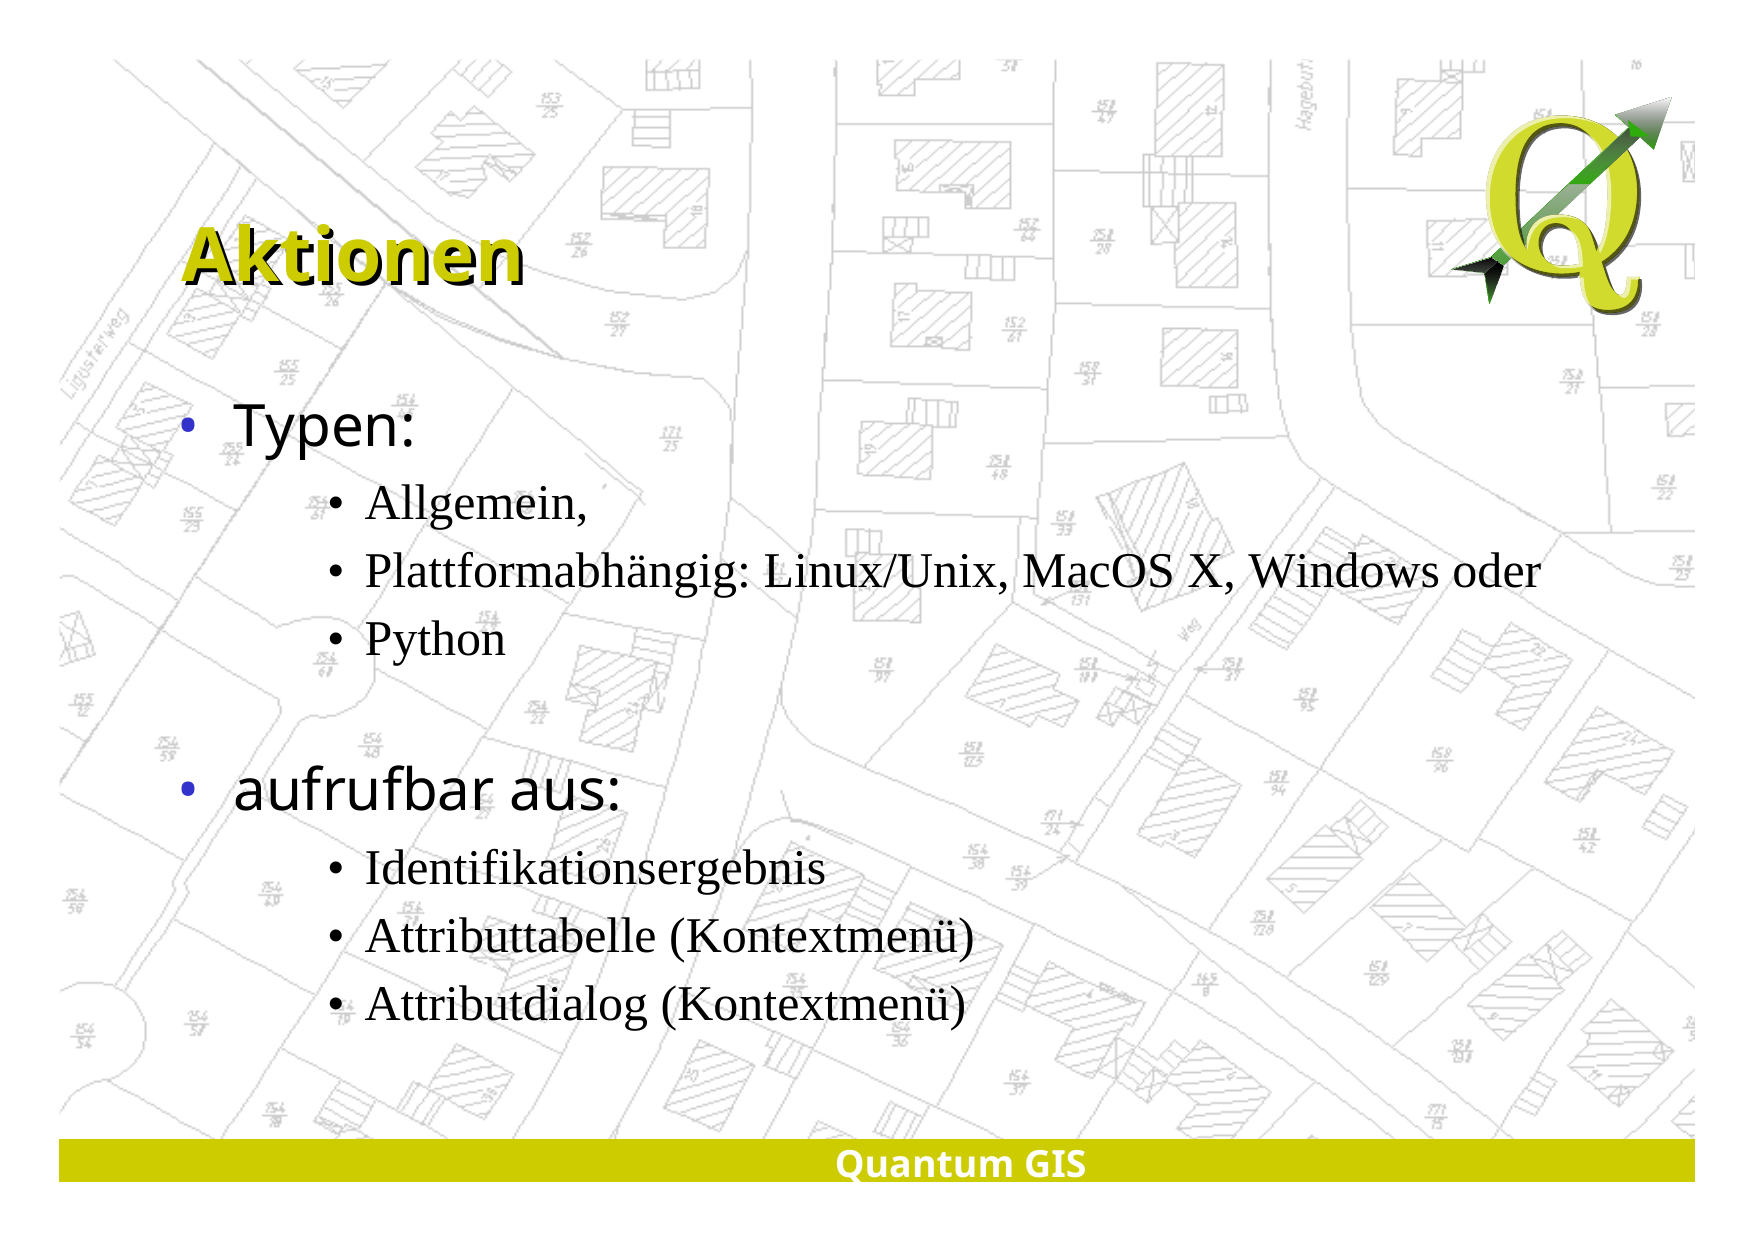

# Aktionen
Typen:
Allgemein,
Plattformabhängig: Linux/Unix, MacOS X, Windows oder
Python
aufrufbar aus:
Identifikationsergebnis
Attributtabelle (Kontextmenü)
Attributdialog (Kontextmenü)